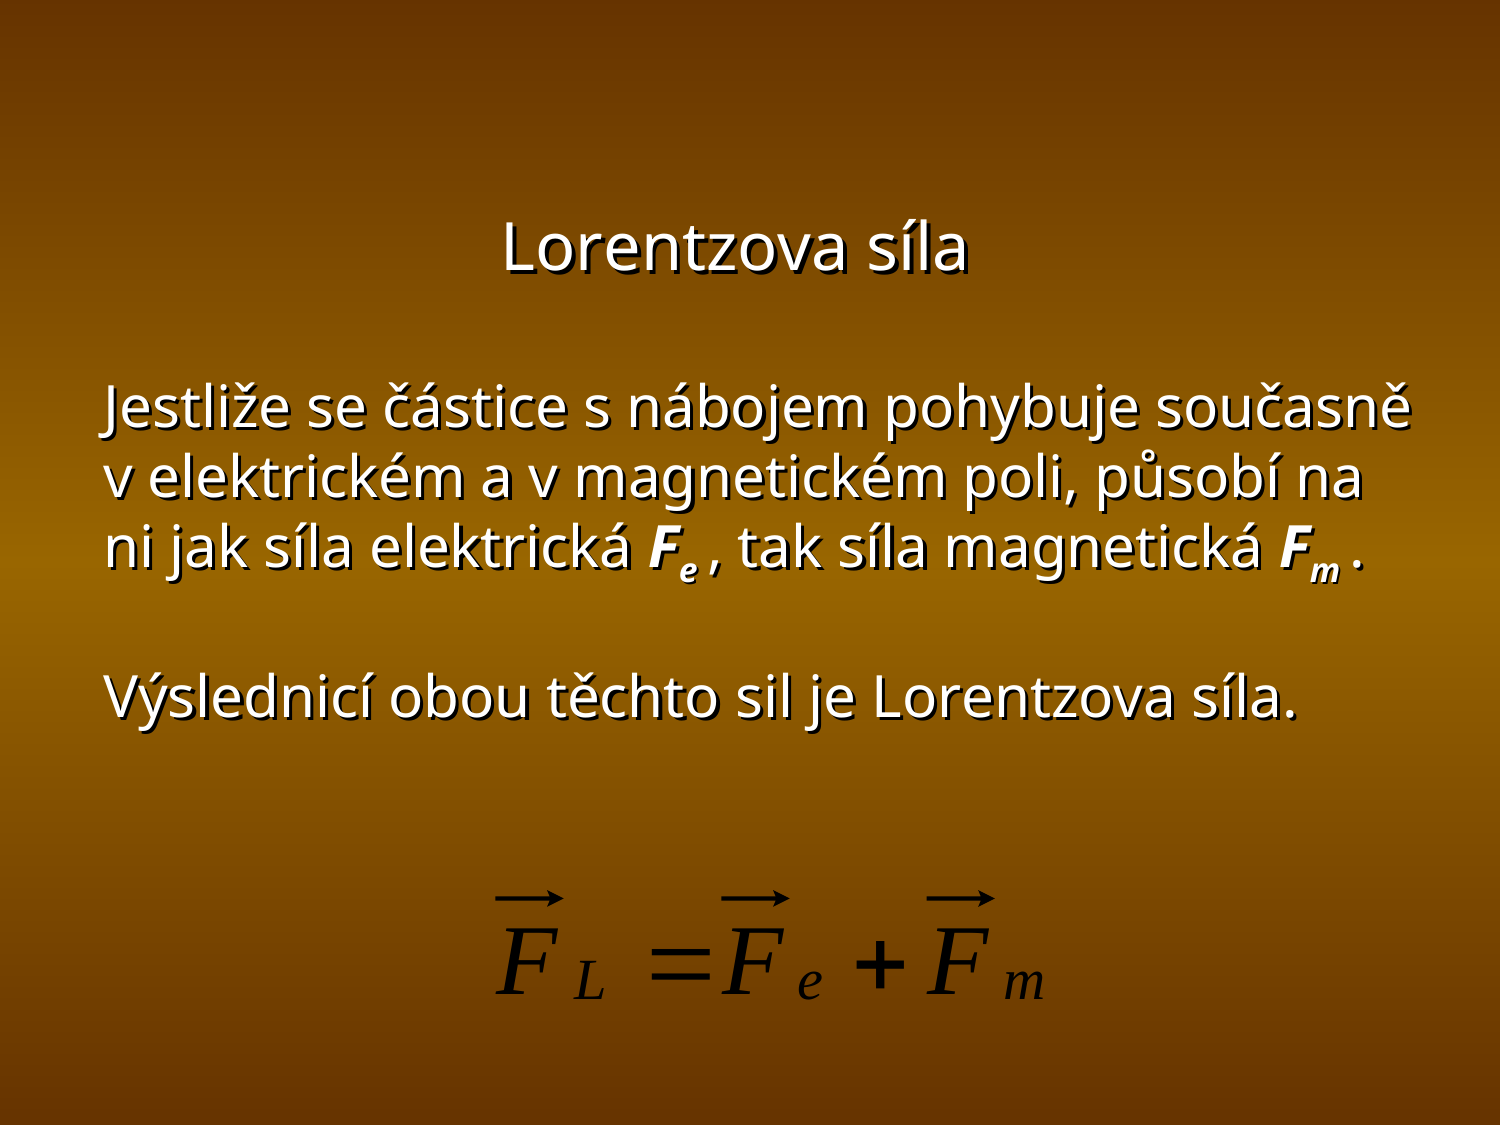

Lorentzova síla
Jestliže se částice s nábojem pohybuje současně
v elektrickém a v magnetickém poli, působí na ni jak síla elektrická Fe , tak síla magnetická Fm .
Výslednicí obou těchto sil je Lorentzova síla.